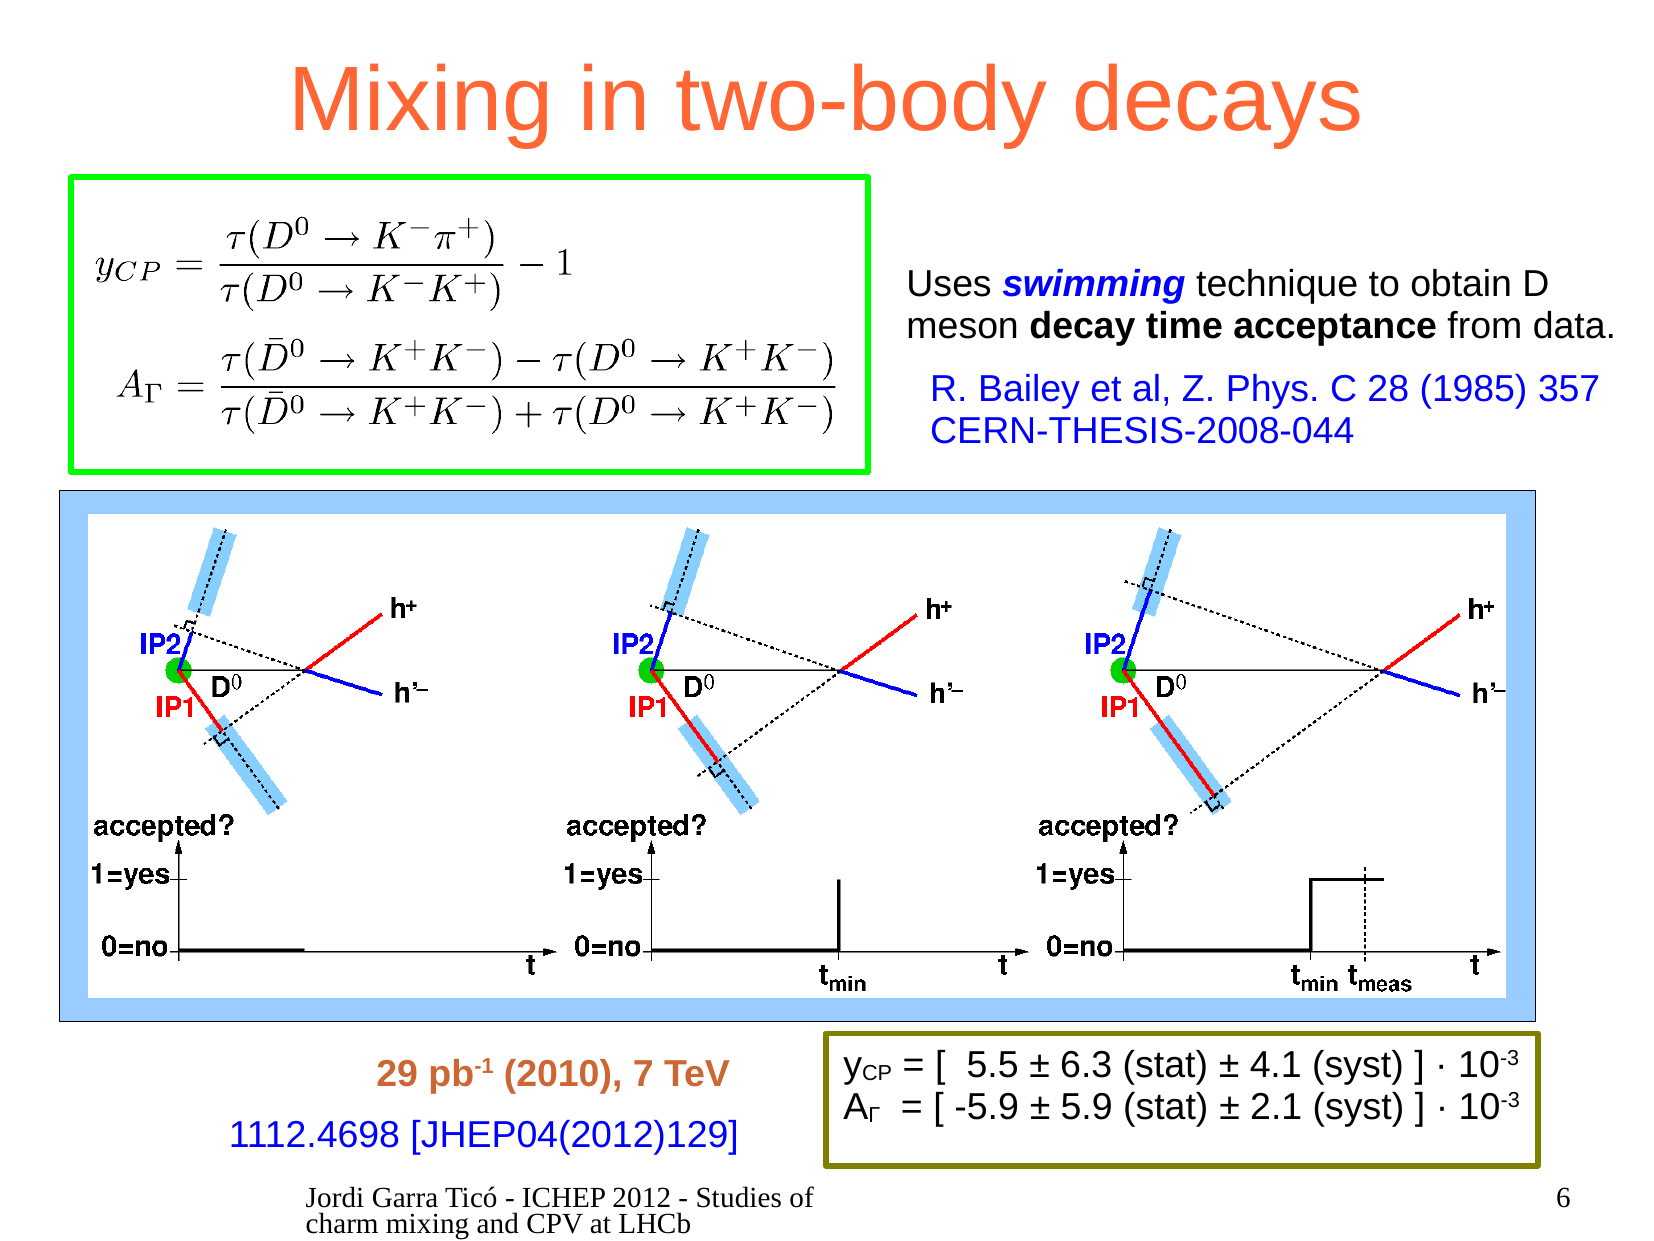

# Mixing in two-body decays
Uses swimming technique to obtain D meson decay time acceptance from data.
R. Bailey et al, Z. Phys. C 28 (1985) 357
CERN-THESIS-2008-044
yCP = [ 5.5 ± 6.3 (stat) ± 4.1 (syst) ] · 10-3
AΓ = [ -5.9 ± 5.9 (stat) ± 2.1 (syst) ] · 10-3
29 pb-1 (2010), 7 TeV
1112.4698 [JHEP04(2012)129]
Jordi Garra Ticó - ICHEP 2012 - Studies of charm mixing and CPV at LHCb
6